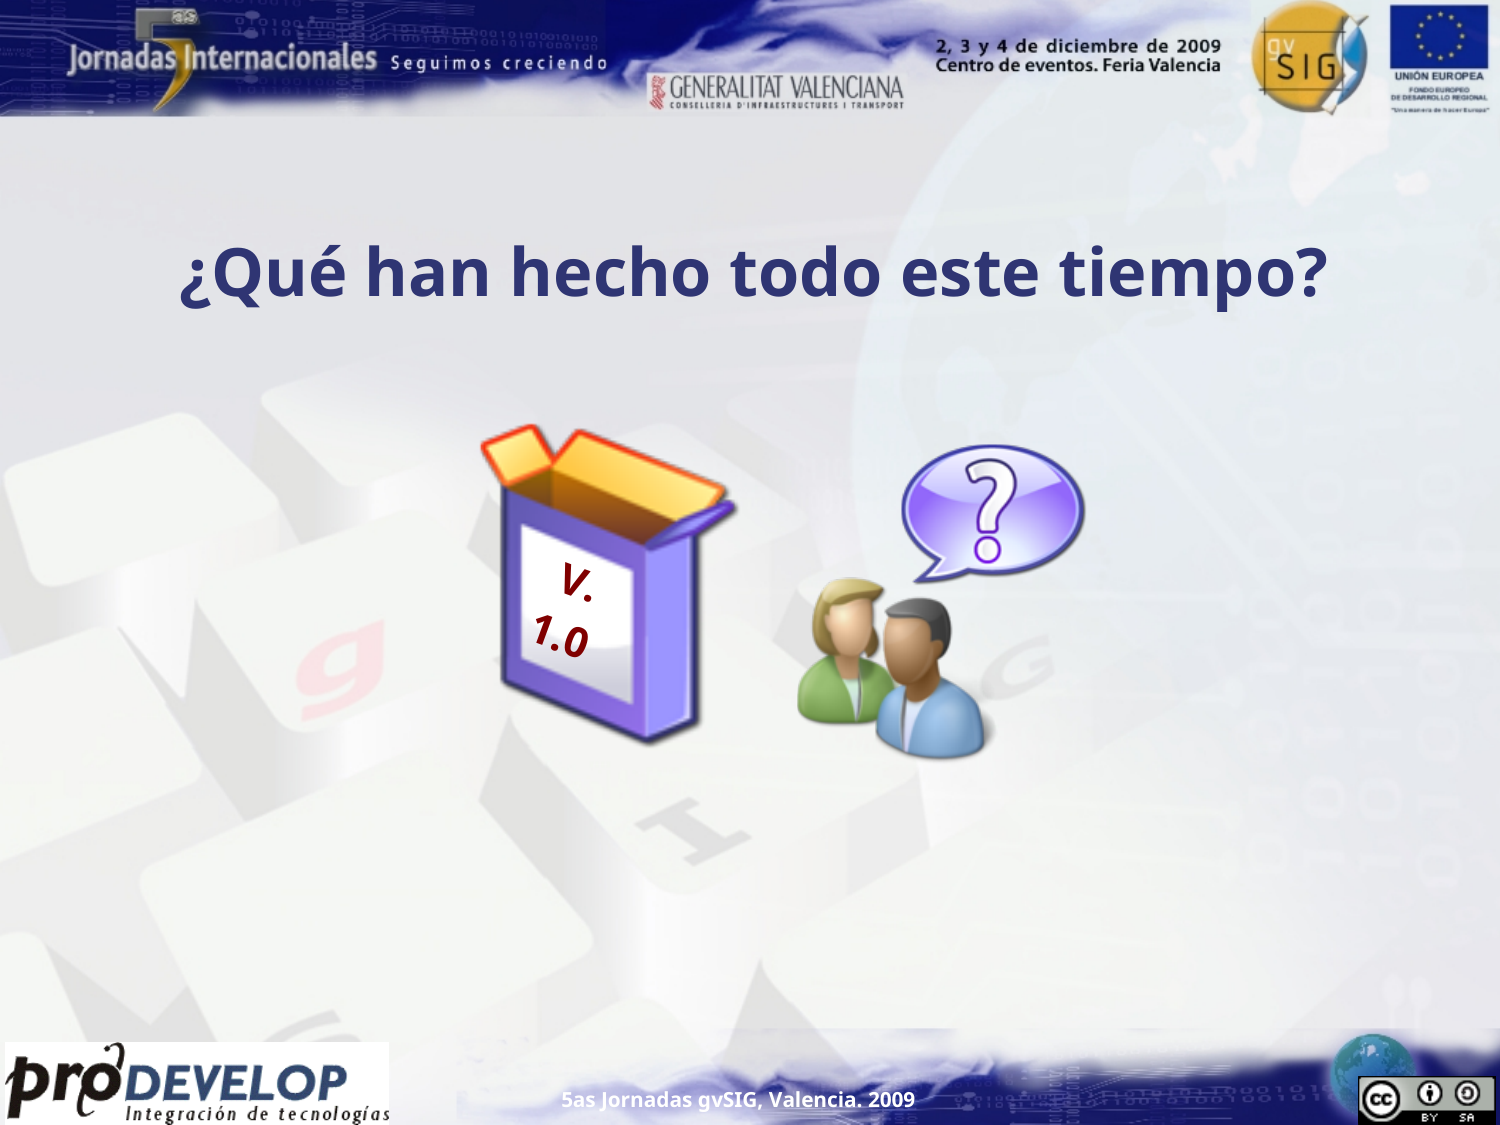

# ¿Qué han hecho todo este tiempo?
V.
1.0
25/10/2006
22
Plan Difusión Interna gvSIG v. 2.0